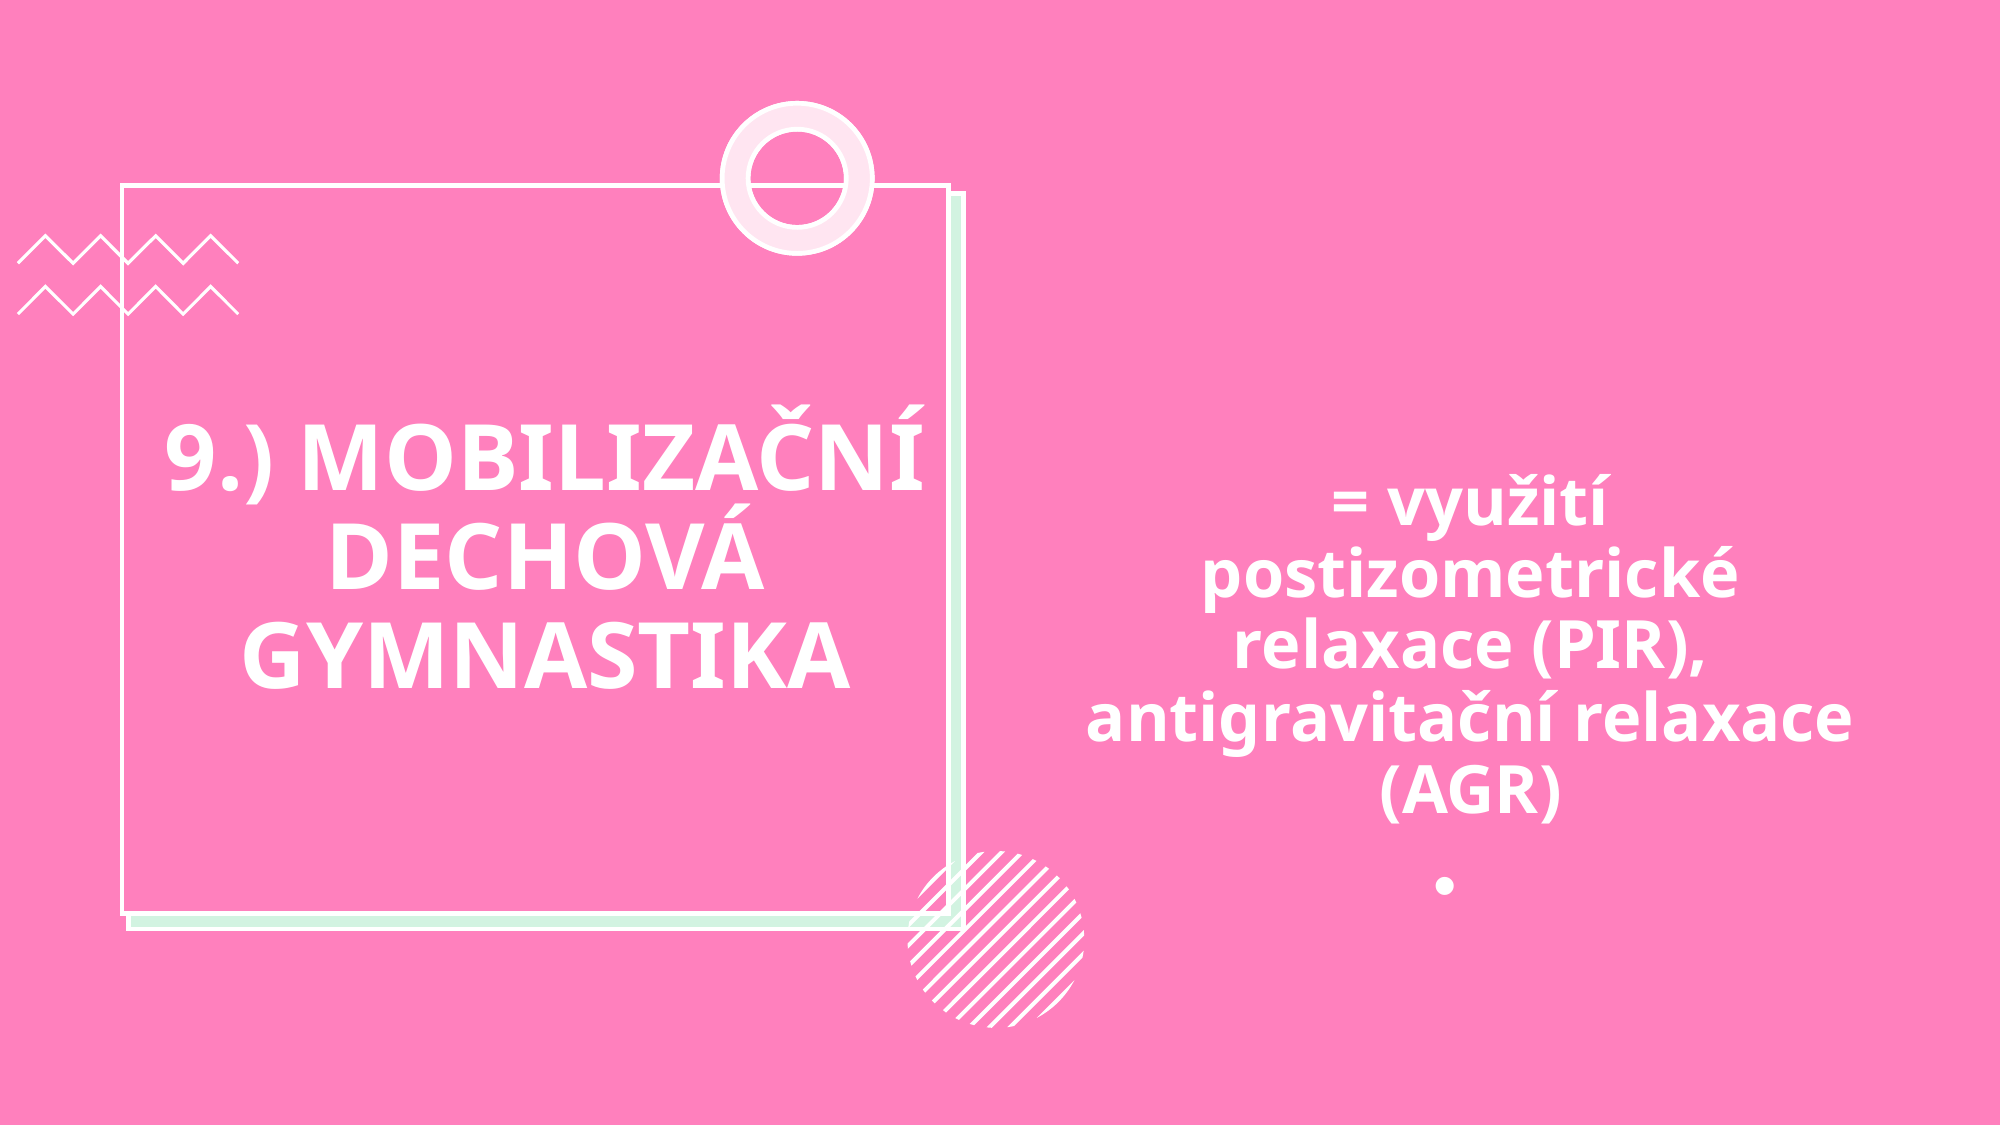

# 9.) MOBILIZAČNÍ DECHOVÁ GYMNASTIKA
= využití postizometrické relaxace (PIR), antigravitační relaxace (AGR)